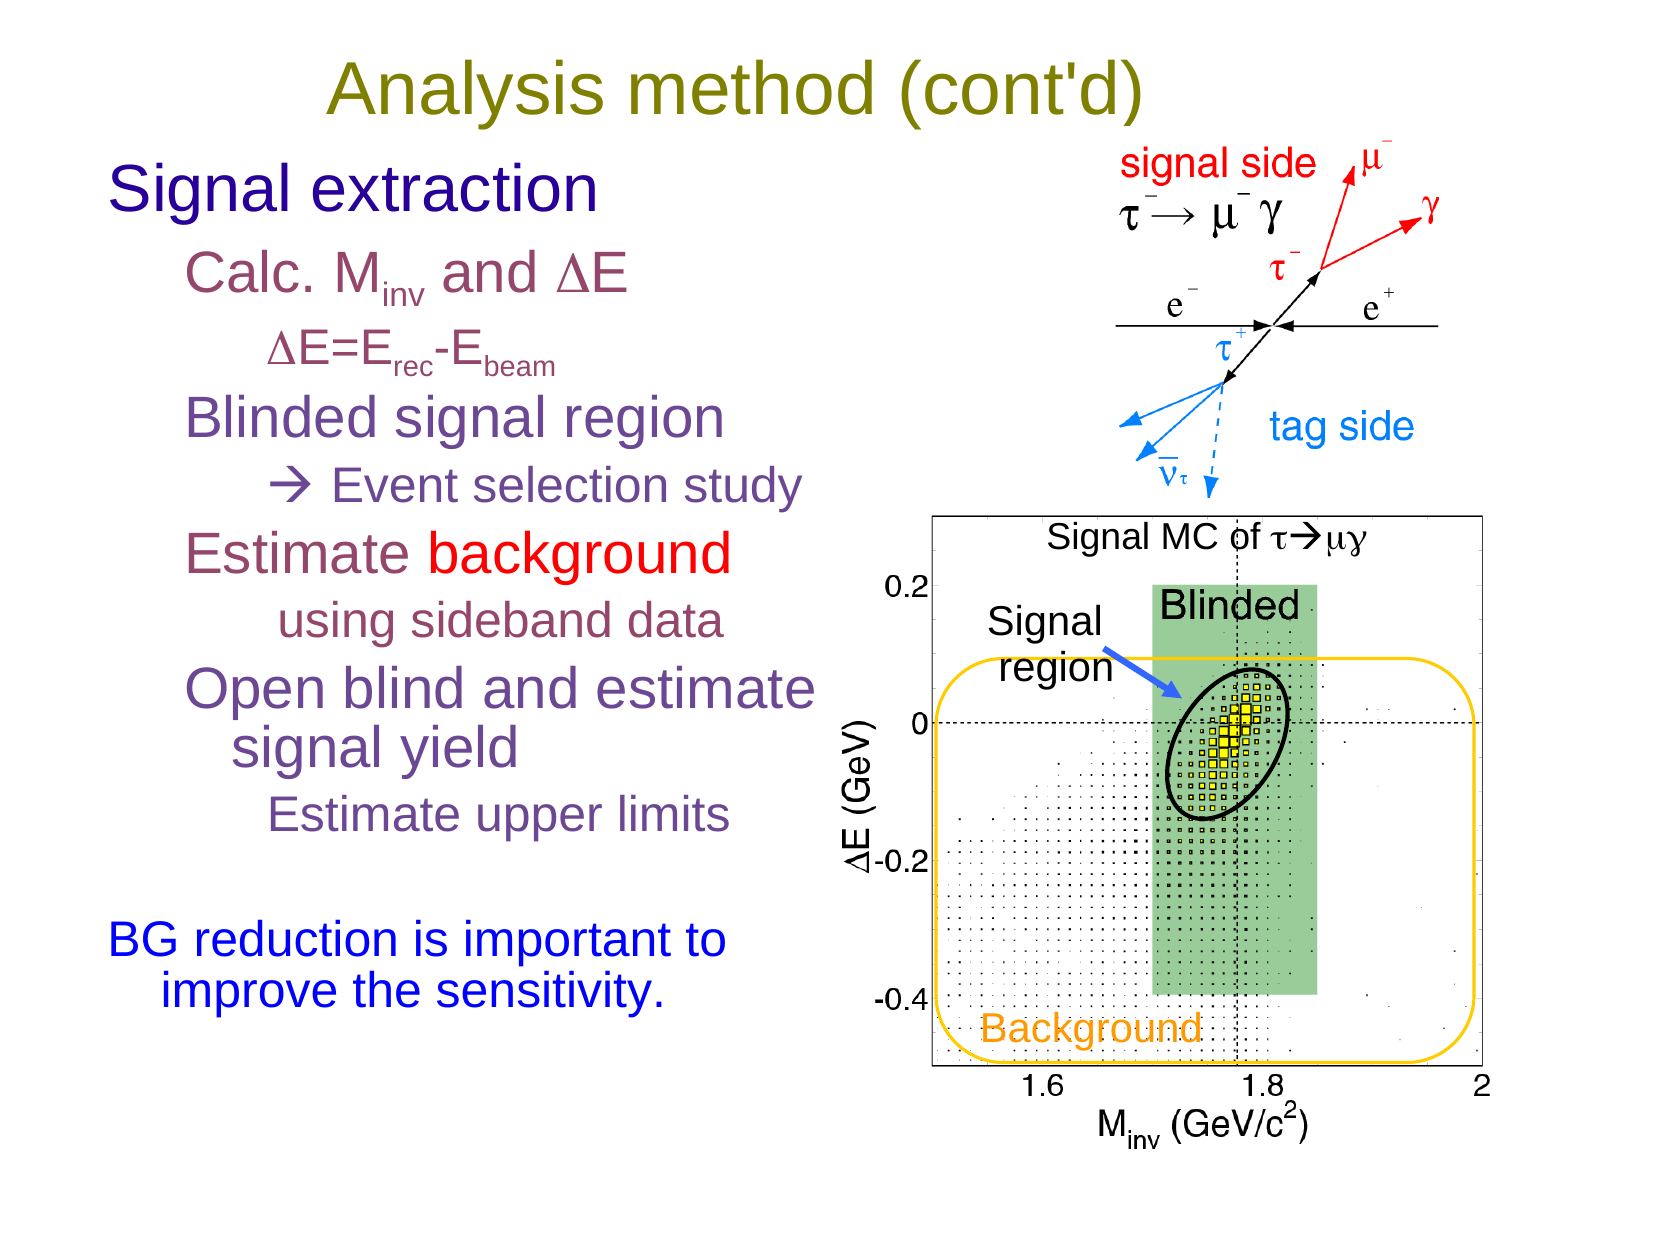

# Analysis method (cont'd)
Signal extraction
Calc. Minv and E
E=Erec-Ebeam
Blinded signal region
 Event selection study
Estimate background
	using sideband data
Open blind and estimate signal yield
Estimate upper limits
BG reduction is important to improve the sensitivity.
Signal MC of 
Signal
 region
Background